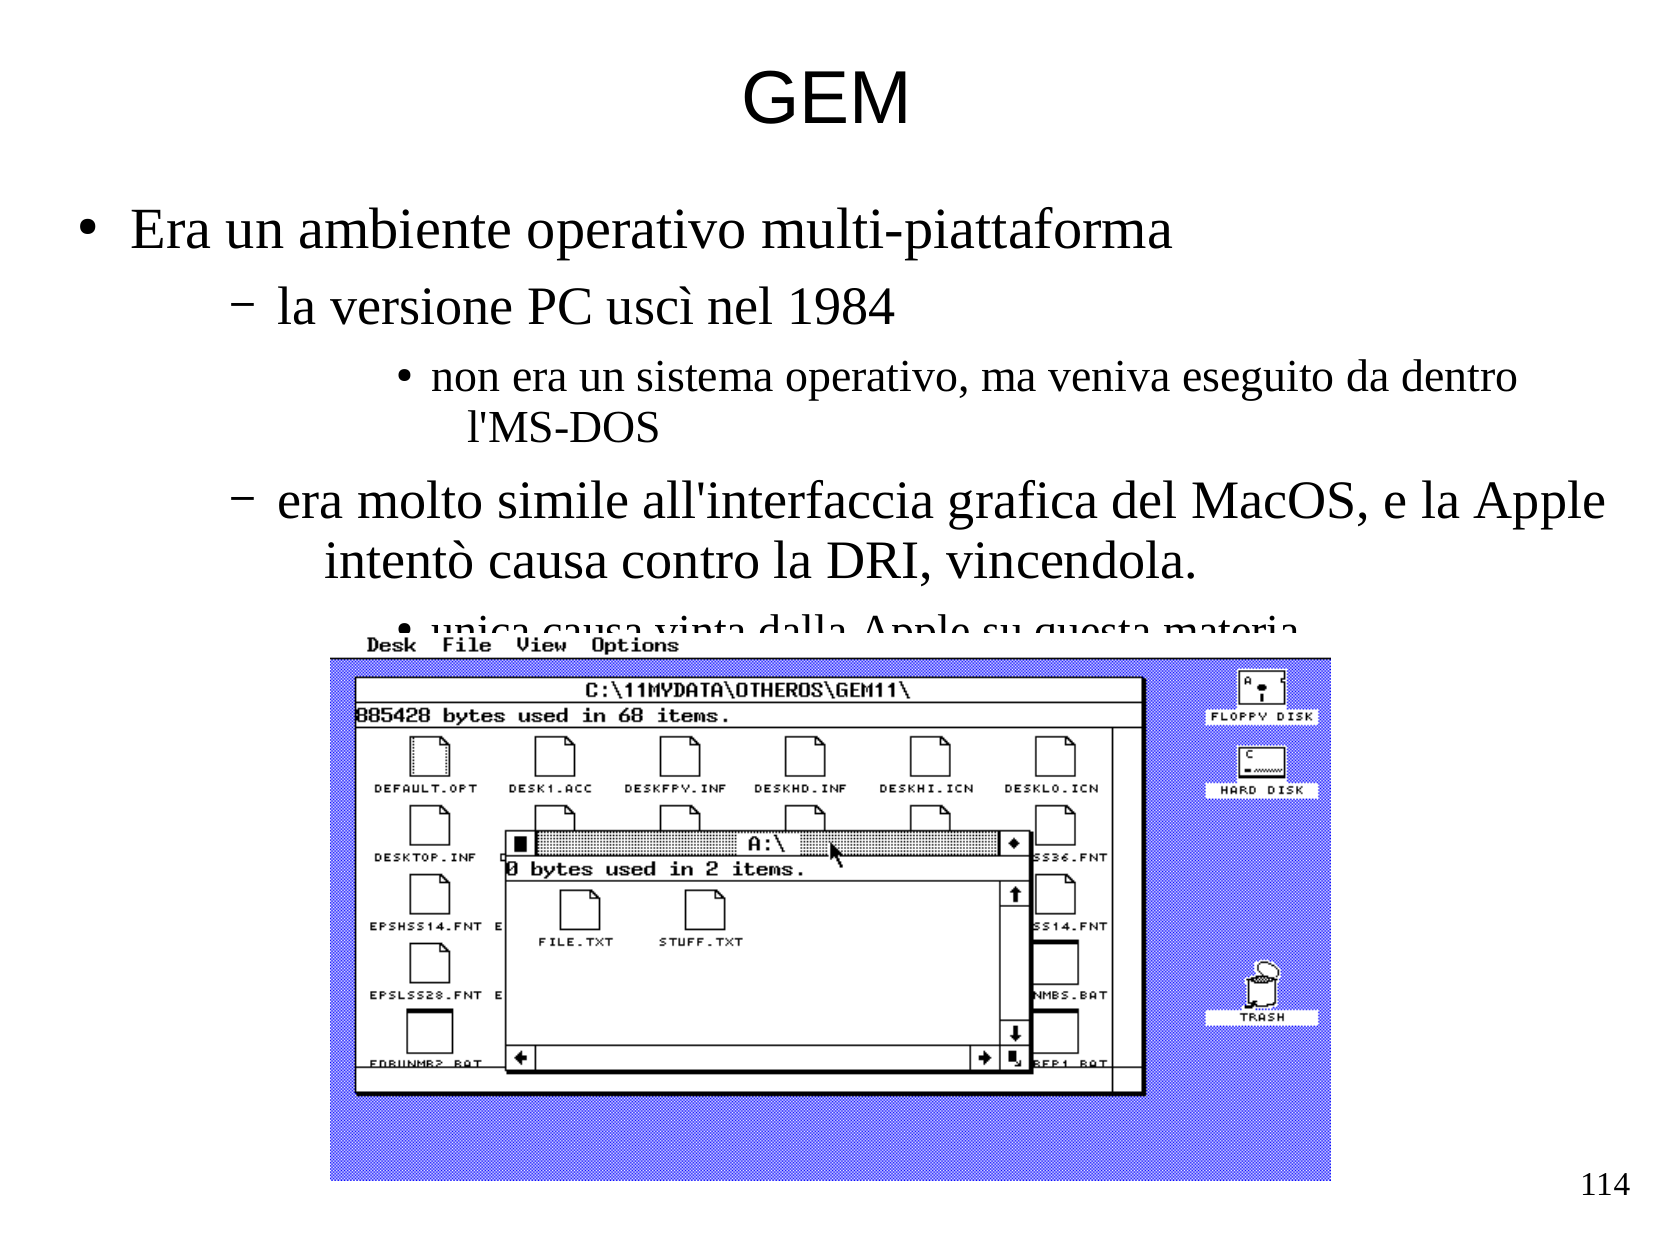

# GEM
Era un ambiente operativo multi-piattaforma
la versione PC uscì nel 1984
non era un sistema operativo, ma veniva eseguito da dentro l'MS-DOS
era molto simile all'interfaccia grafica del MacOS, e la Apple intentò causa contro la DRI, vincendola.
unica causa vinta dalla Apple su questa materia